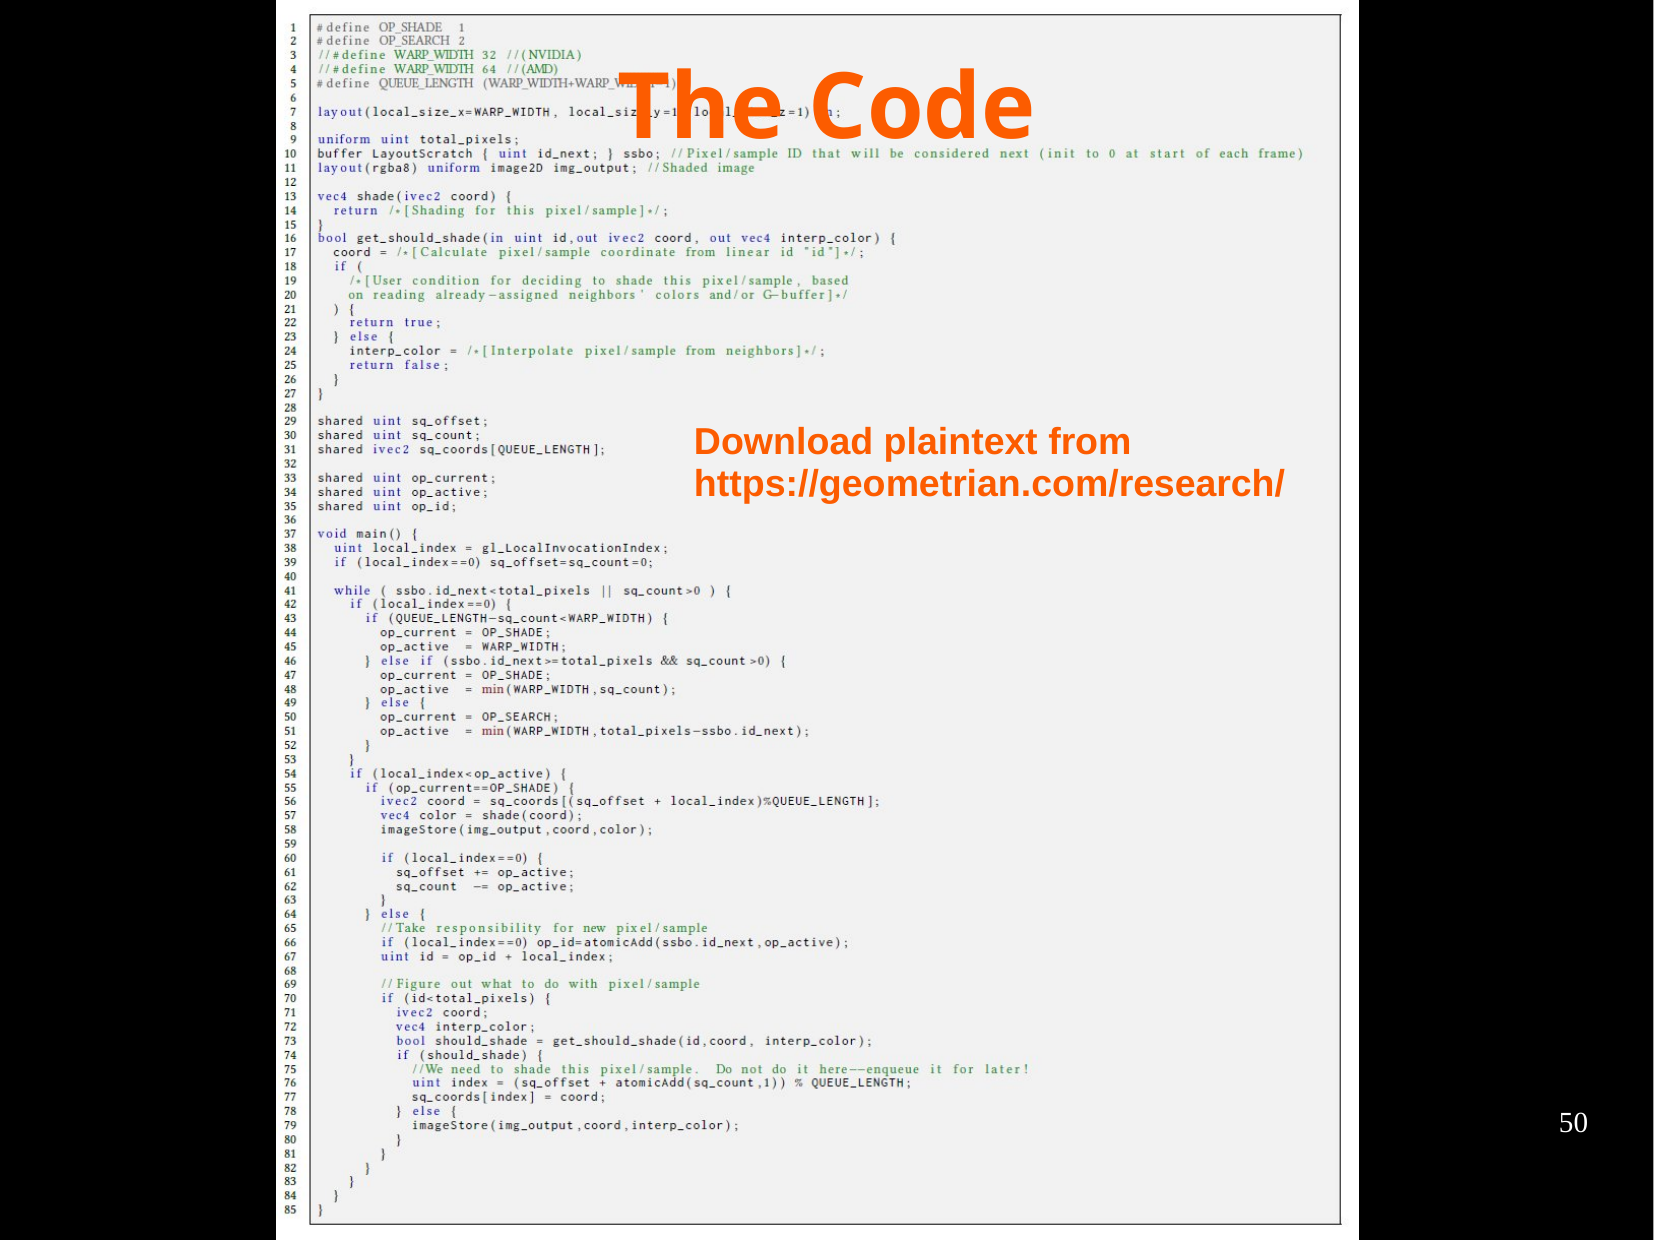

# The Code
Download plaintext from
https://geometrian.com/research/
50